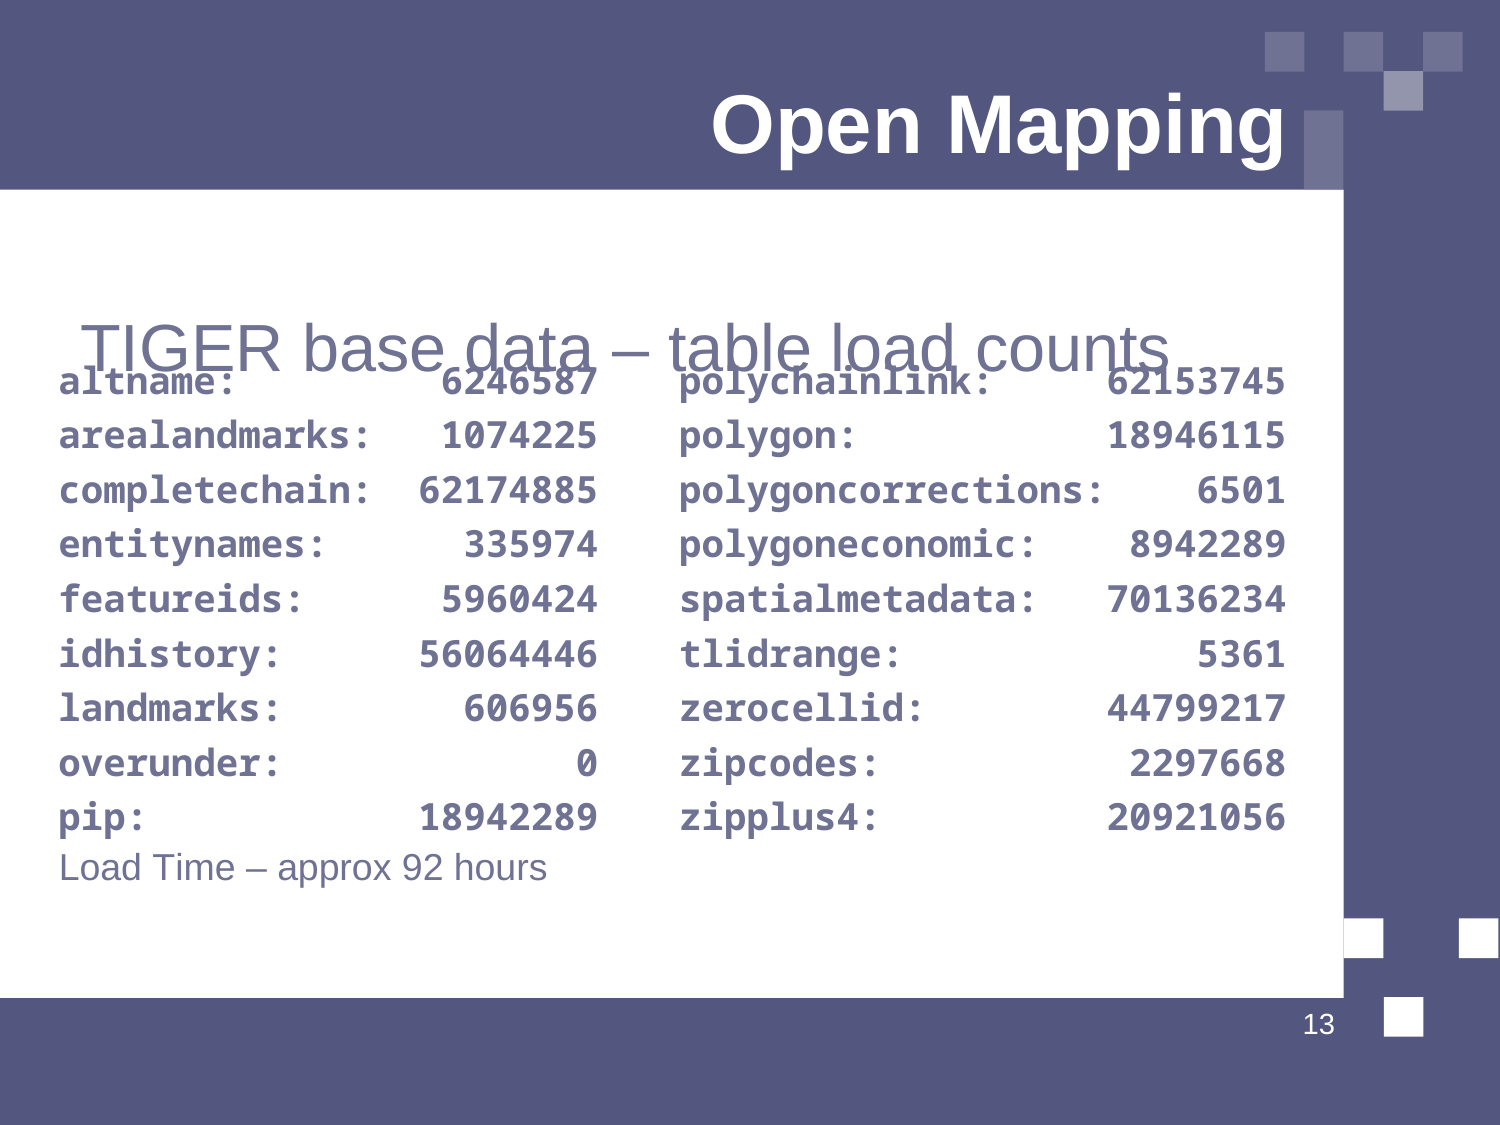

# Open Mapping
 TIGER base data – table load counts
altname: 6246587
arealandmarks: 1074225
completechain: 62174885
entitynames: 335974
featureids: 5960424
idhistory: 56064446
landmarks: 606956
overunder: 0
pip: 18942289
polychainlink: 62153745
polygon: 18946115
polygoncorrections: 6501
polygoneconomic: 8942289
spatialmetadata: 70136234
tlidrange: 5361
zerocellid: 44799217
zipcodes: 2297668
zipplus4: 20921056
Load Time – approx 92 hours
13